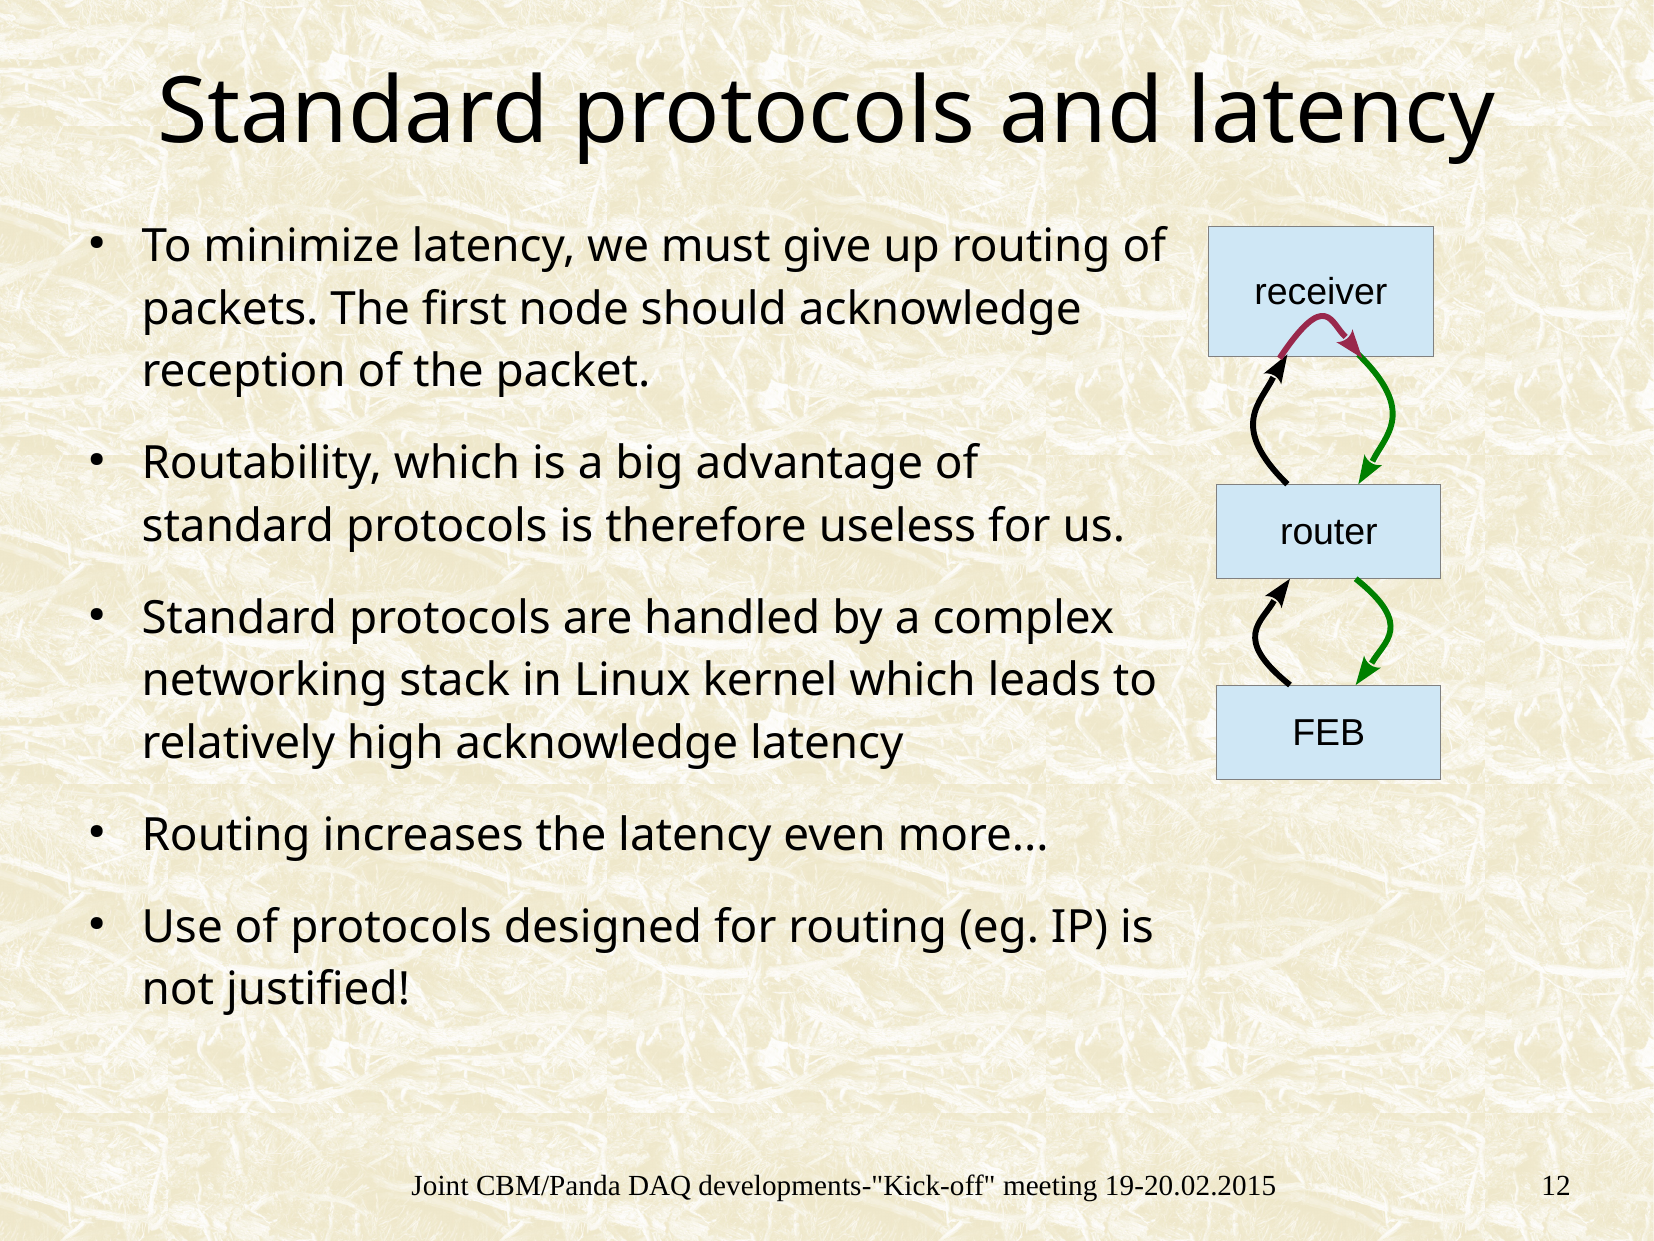

# Standard protocols and latency
To minimize latency, we must give up routing of packets. The first node should acknowledge reception of the packet.
Routability, which is a big advantage of standard protocols is therefore useless for us.
Standard protocols are handled by a complex networking stack in Linux kernel which leads to relatively high acknowledge latency
Routing increases the latency even more...
Use of protocols designed for routing (eg. IP) is not justified!
receiver
router
FEB
Joint CBM/Panda DAQ developments-"Kick-off" meeting 19-20.02.2015
12